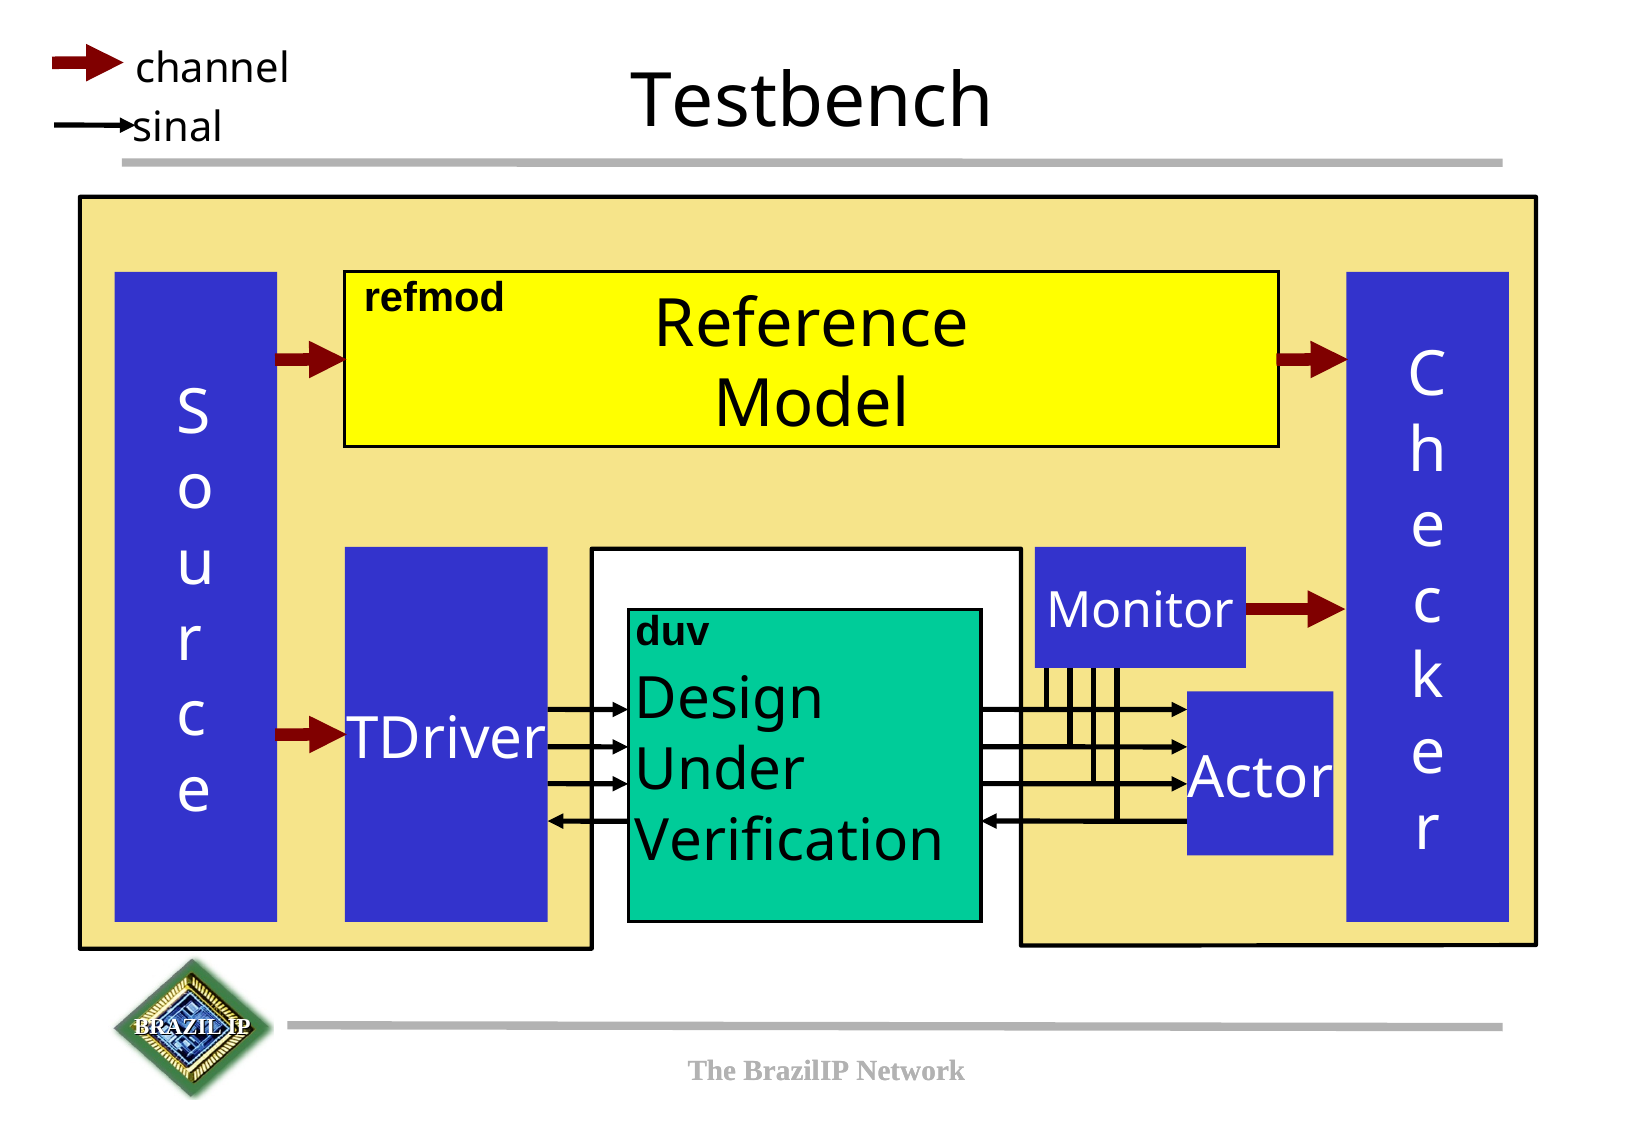

channel
# Testbench
sinal
refmod
S
o
u
r
c
e
Reference
Model
C
h
e
c
k
e
r
TDriver
Monitor
duv
Design
Under
Verification
Actor